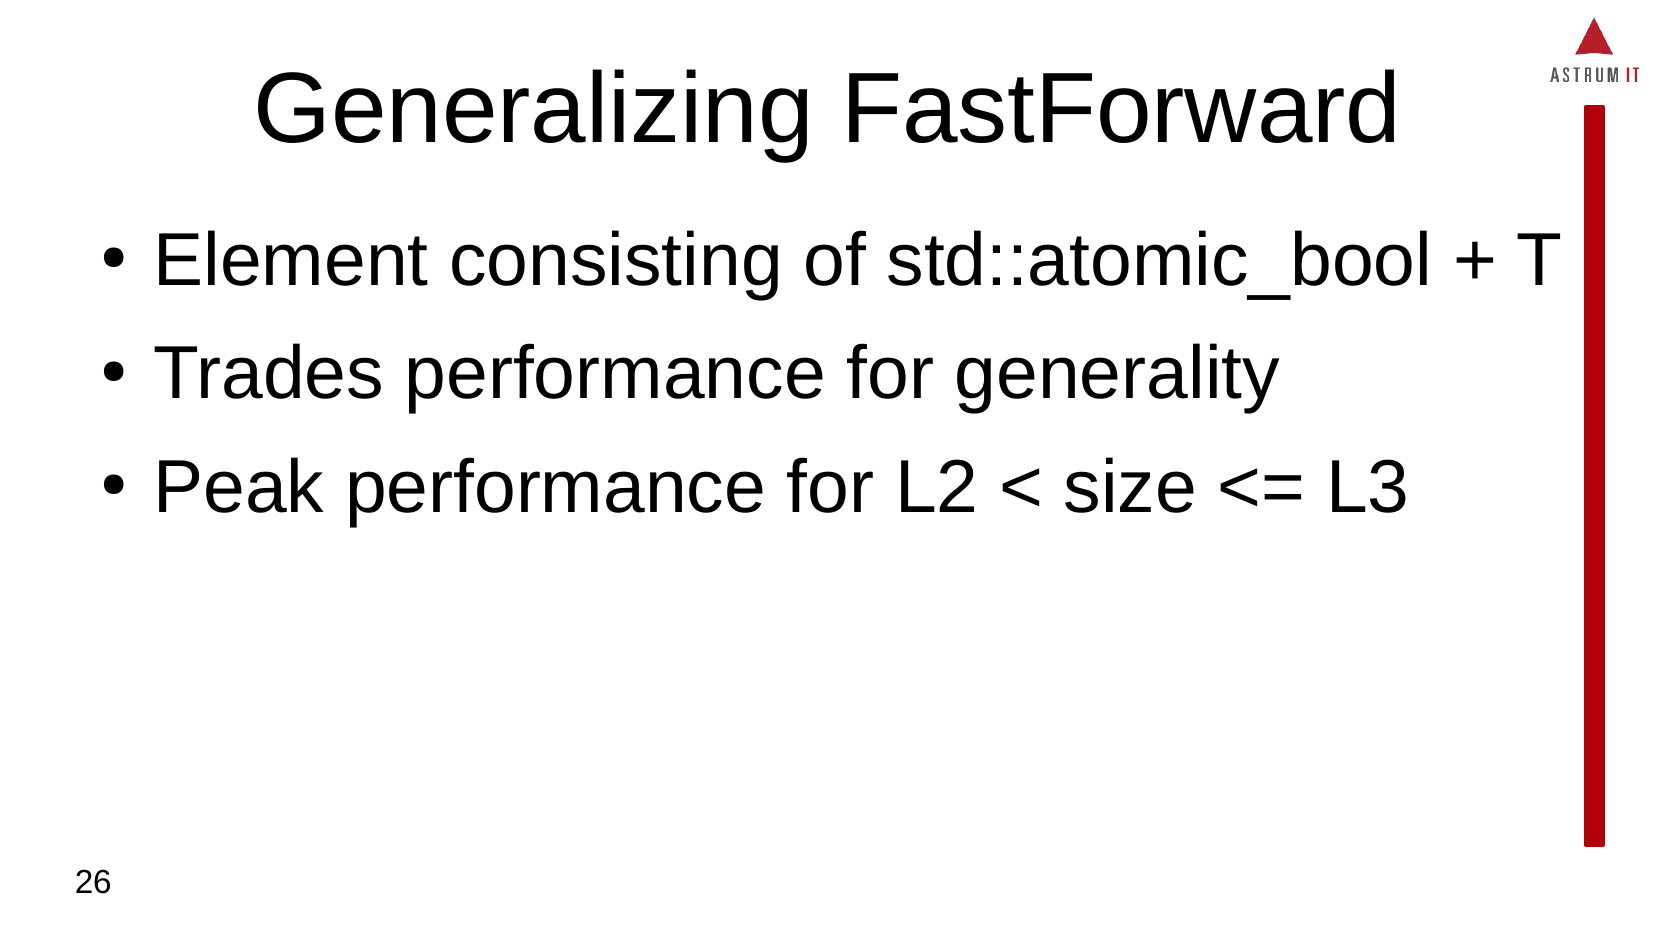

# Generalizing FastForward
Element consisting of std::atomic_bool + T
Trades performance for generality
Peak performance for L2 < size <= L3